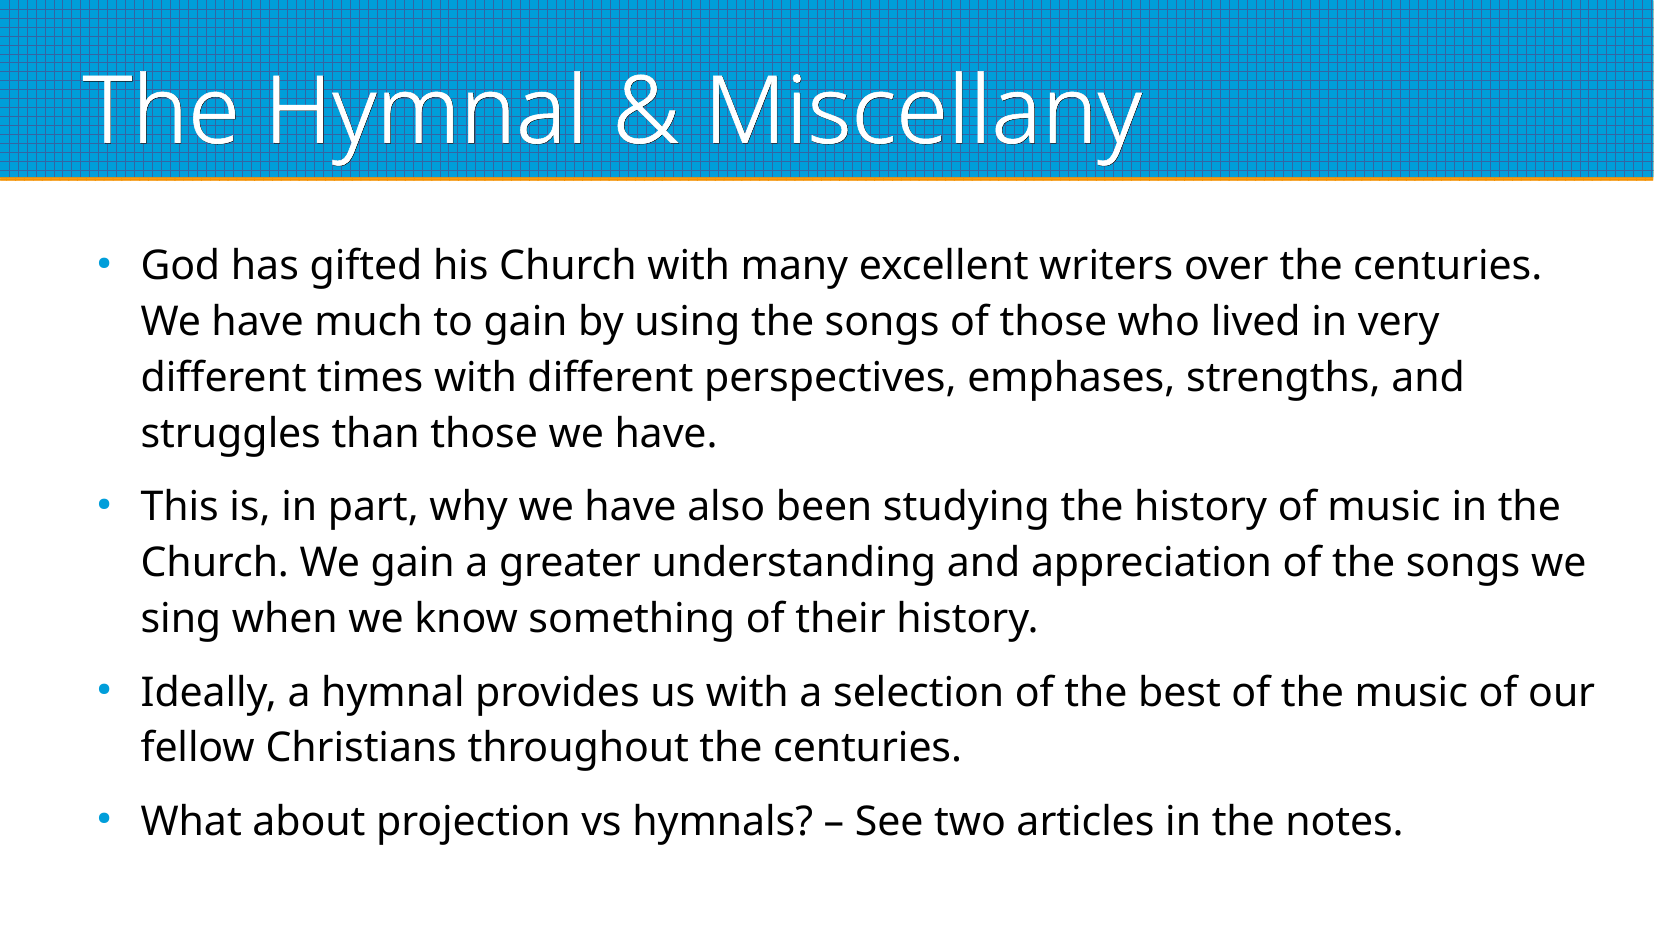

# The Hymnal & Miscellany
God has gifted his Church with many excellent writers over the centuries. We have much to gain by using the songs of those who lived in very different times with different perspectives, emphases, strengths, and struggles than those we have.
This is, in part, why we have also been studying the history of music in the Church. We gain a greater understanding and appreciation of the songs we sing when we know something of their history.
Ideally, a hymnal provides us with a selection of the best of the music of our fellow Christians throughout the centuries.
What about projection vs hymnals? – See two articles in the notes.